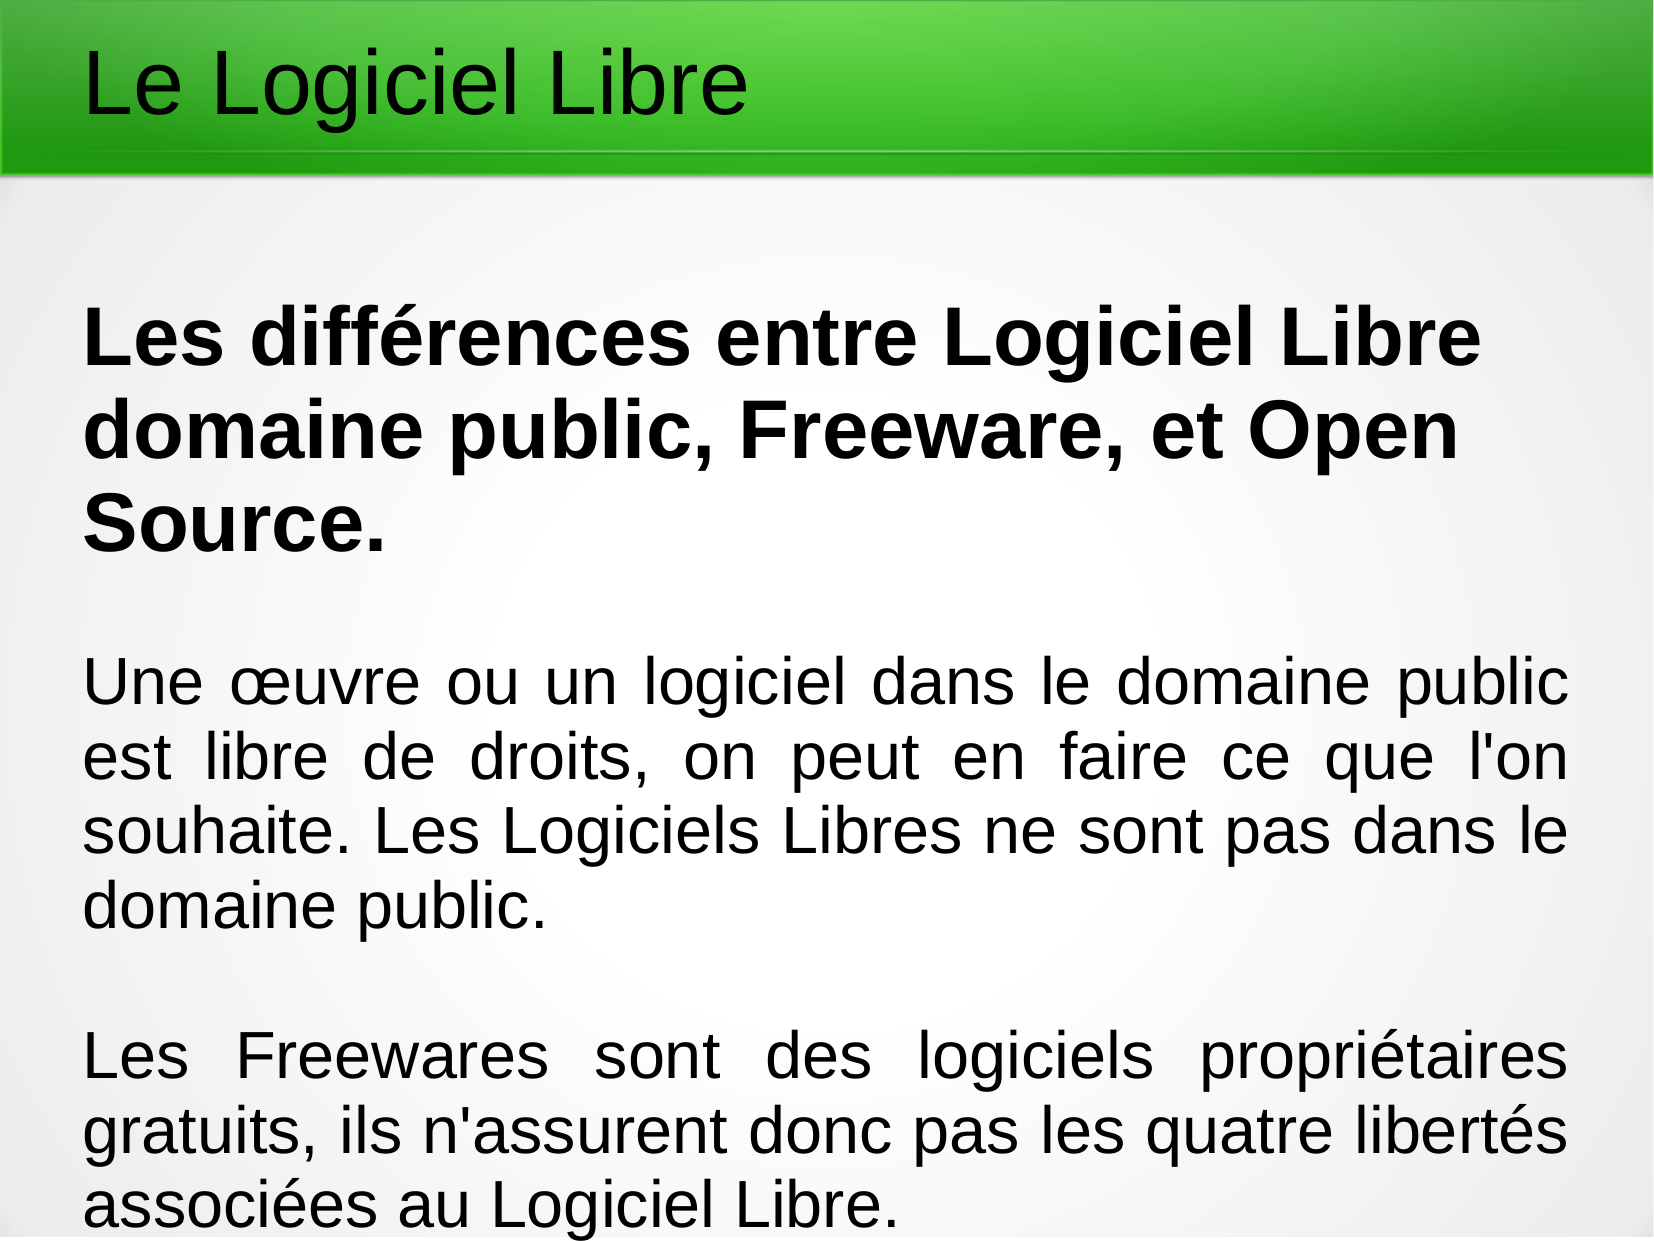

# Le Logiciel Libre
Les différences entre Logiciel Libre domaine public, Freeware, et Open Source.
Une œuvre ou un logiciel dans le domaine public est libre de droits, on peut en faire ce que l'on souhaite. Les Logiciels Libres ne sont pas dans le domaine public.
Les Freewares sont des logiciels propriétaires gratuits, ils n'assurent donc pas les quatre libertés associées au Logiciel Libre.